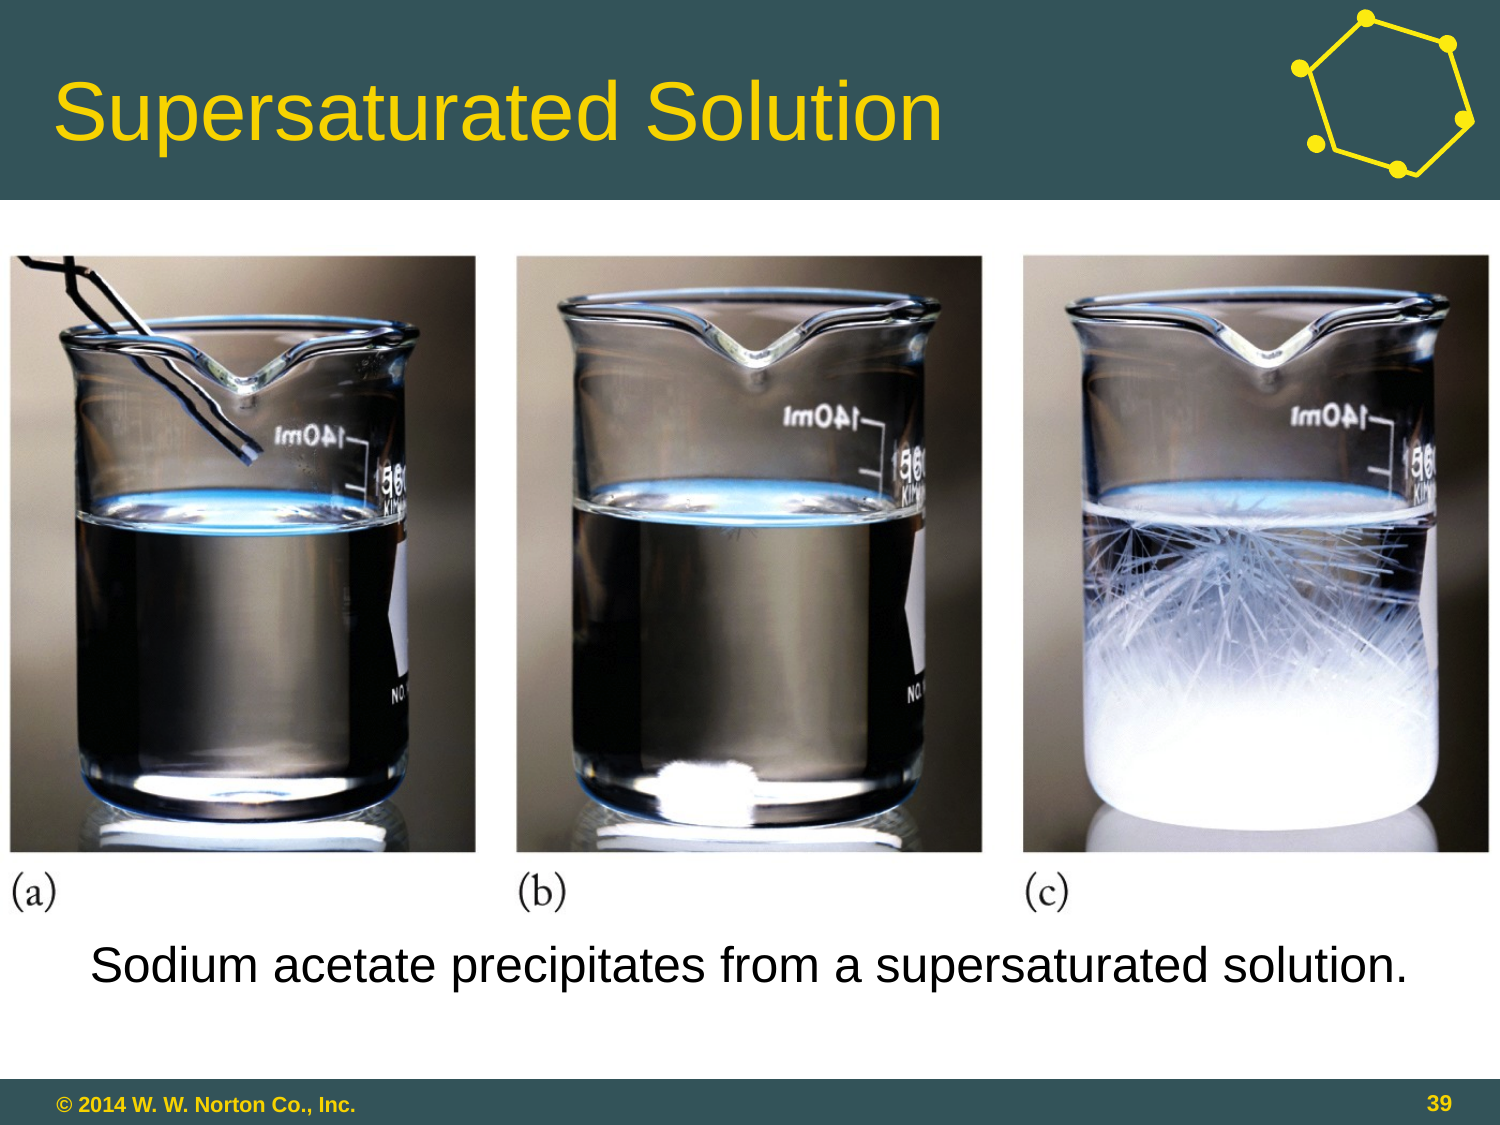

# Supersaturated Solution
Sodium acetate precipitates from a supersaturated solution.